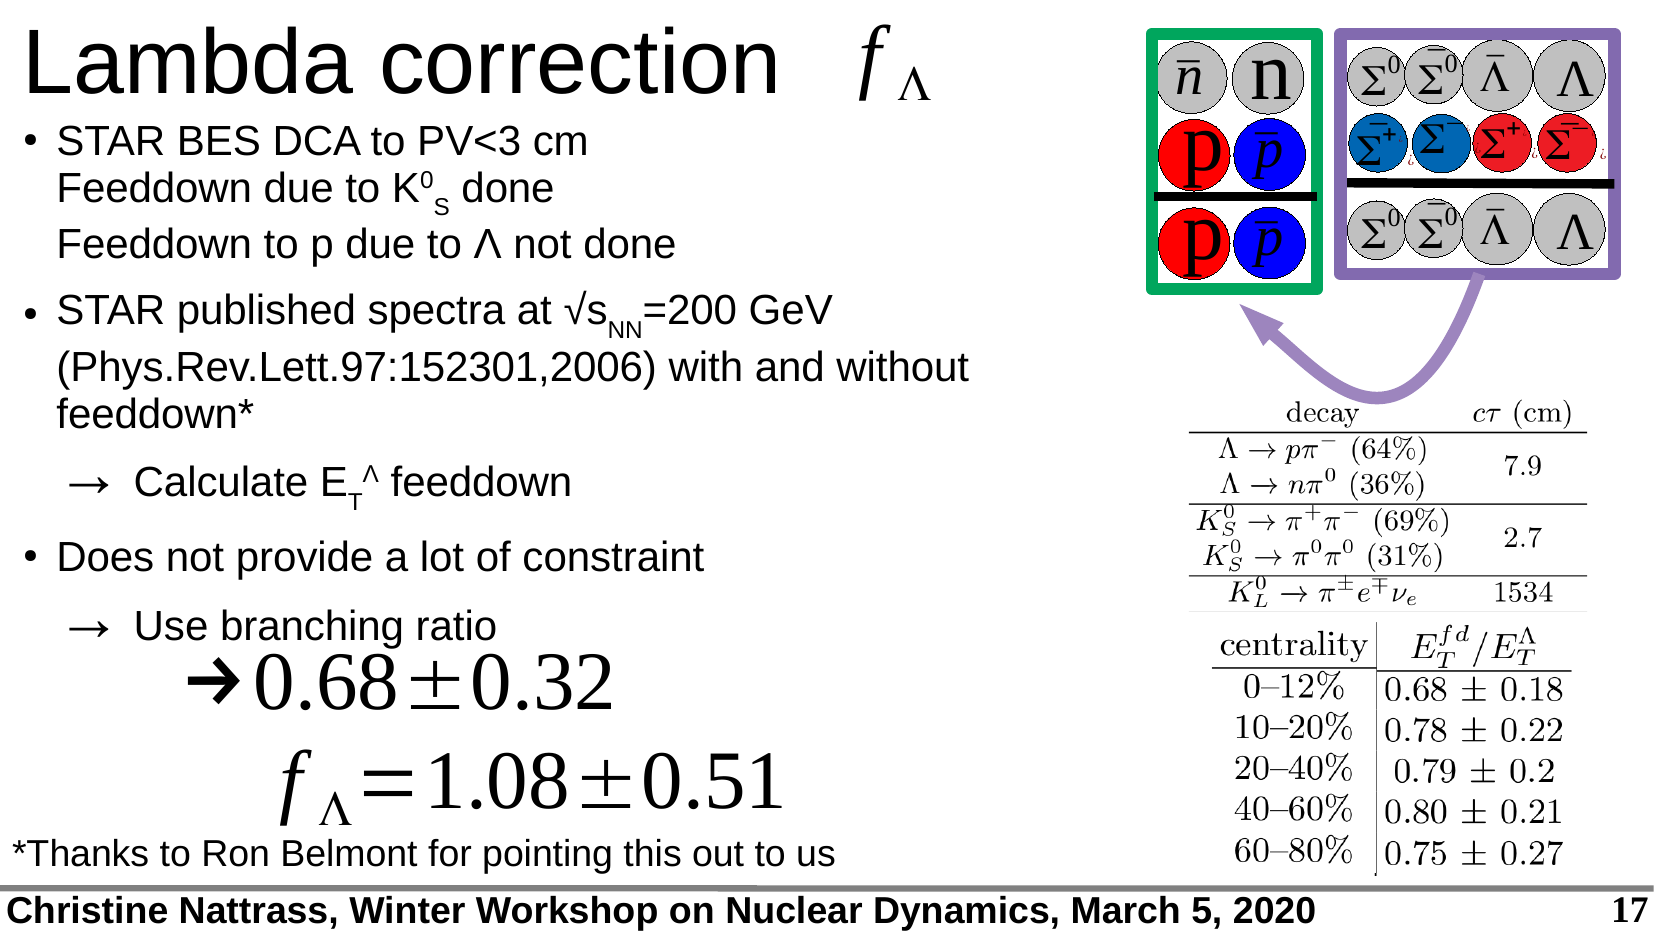

# Lambda correction
n
p
p
Λ
Λ
STAR BES DCA to PV<3 cm
Feeddown due to K0S done
Feeddown to p due to Λ not done
STAR published spectra at √sNN=200 GeV (Phys.Rev.Lett.97:152301,2006) with and without feeddown*
→ Calculate ETΛ feeddown
Does not provide a lot of constraint
→ Use branching ratio
*Thanks to Ron Belmont for pointing this out to us
17